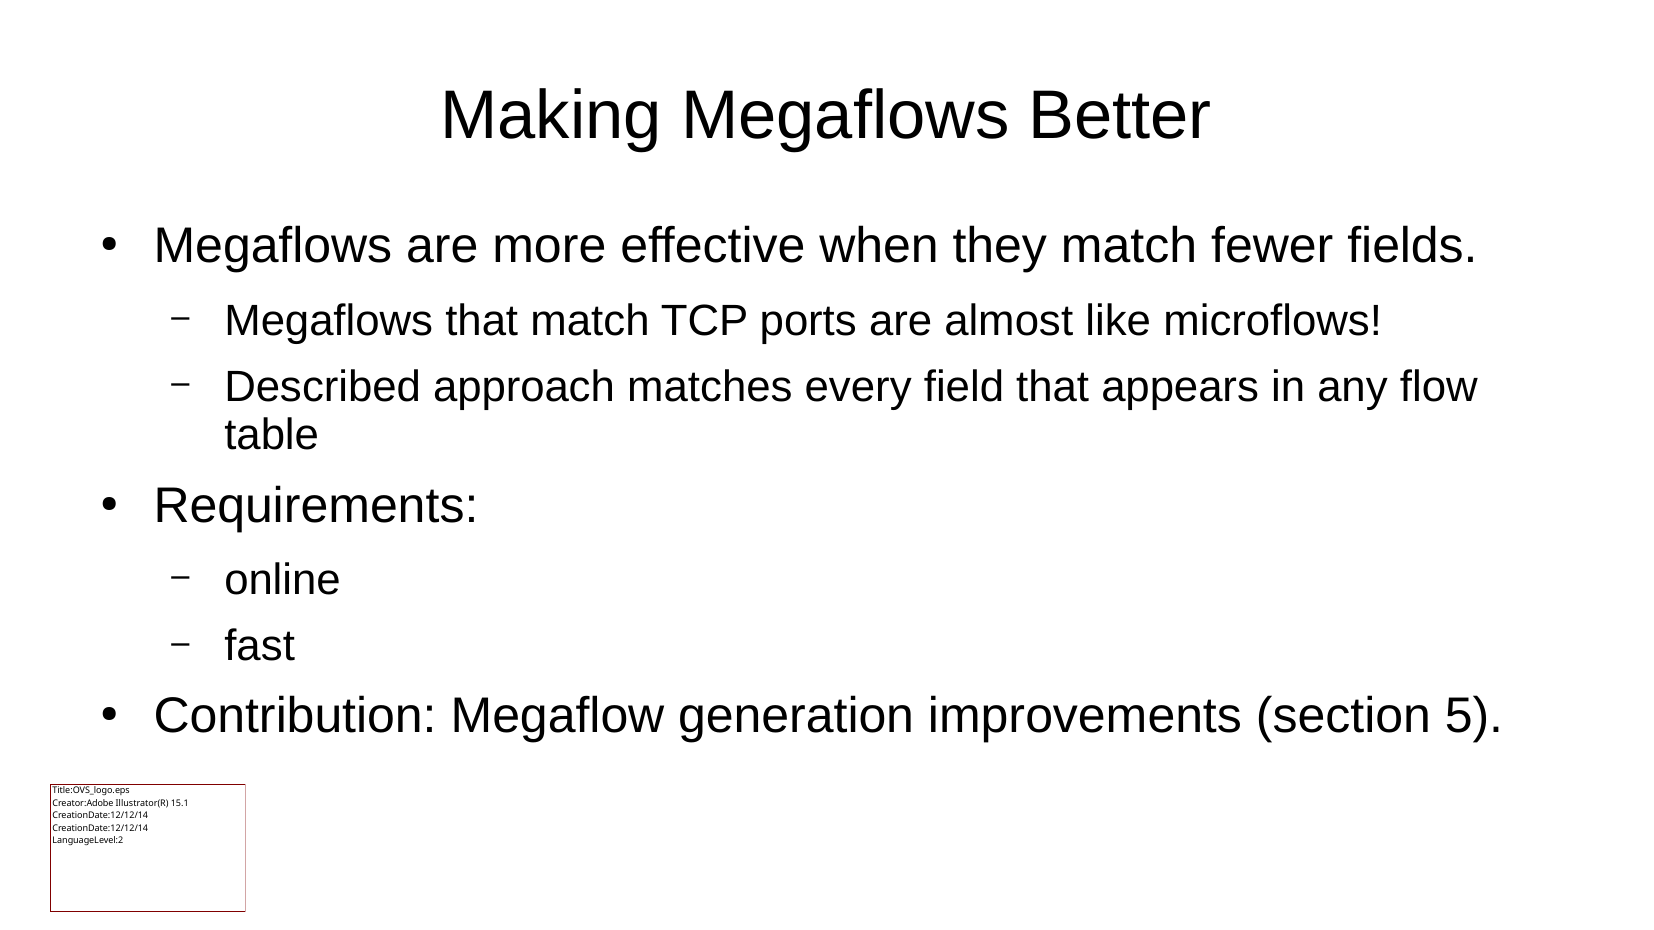

# Making Megaflows Better
Megaflows are more effective when they match fewer fields.
Megaflows that match TCP ports are almost like microflows!
Described approach matches every field that appears in any flow table
Requirements:
online
fast
Contribution: Megaflow generation improvements (section 5).